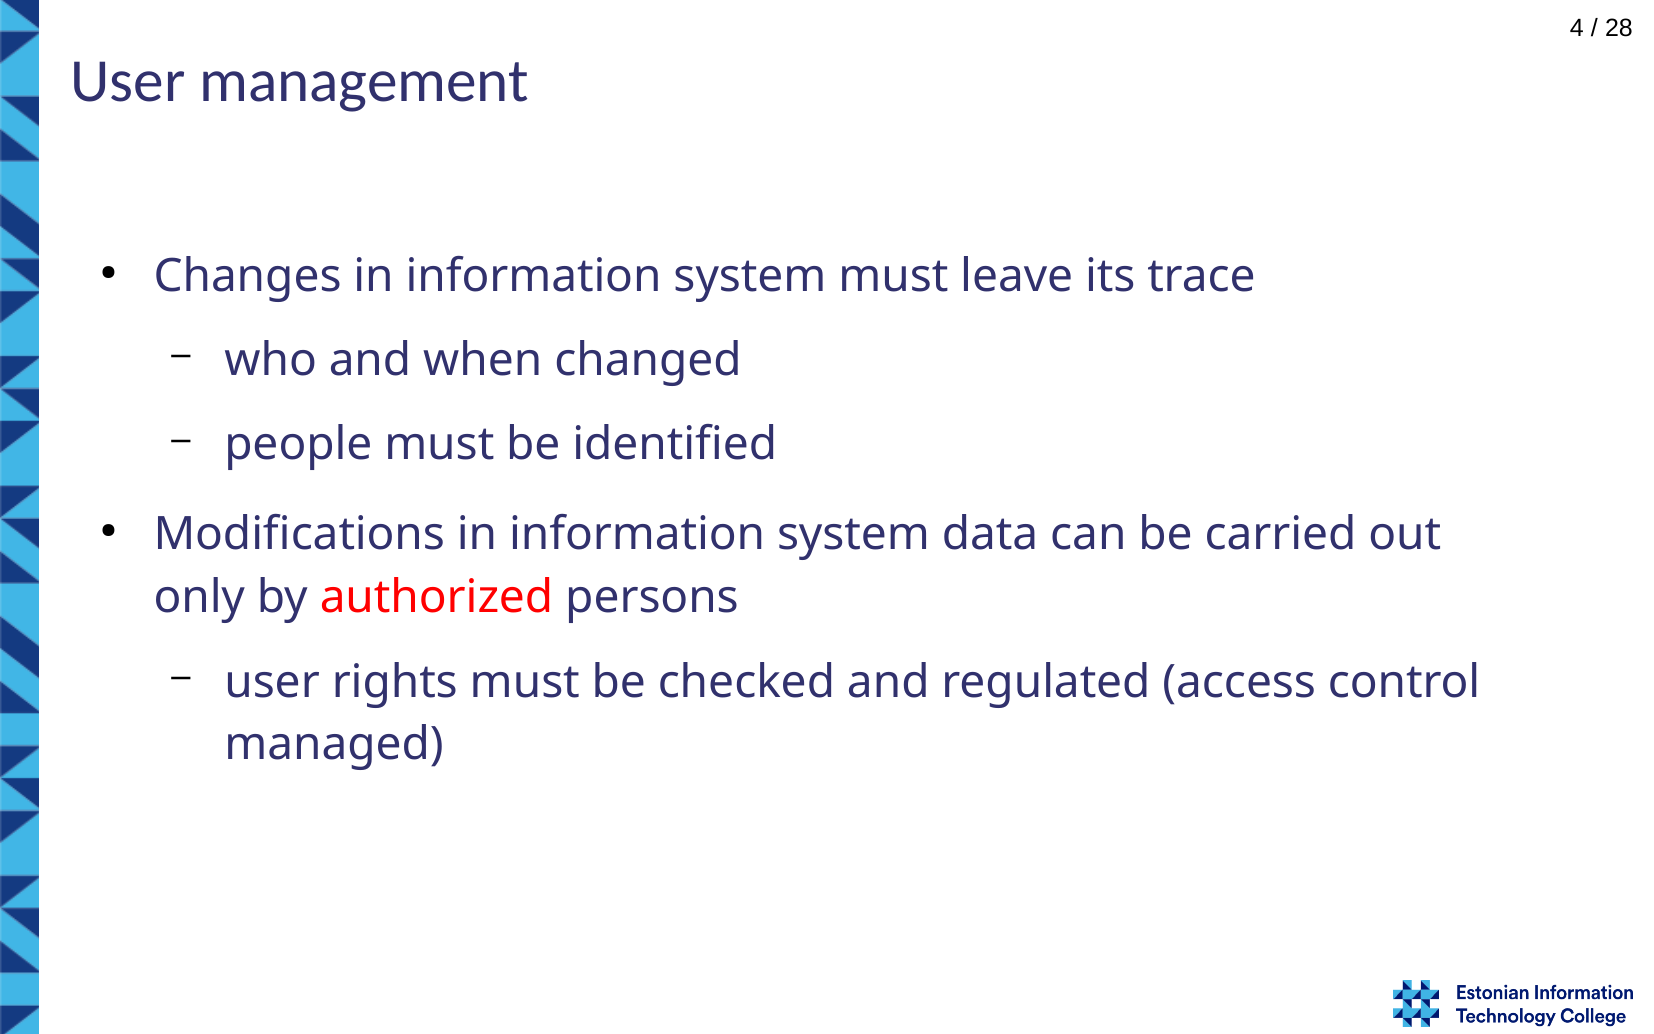

# User management
Changes in information system must leave its trace
who and when changed
people must be identified
Modifications in information system data can be carried out only by authorized persons
user rights must be checked and regulated (access control managed)